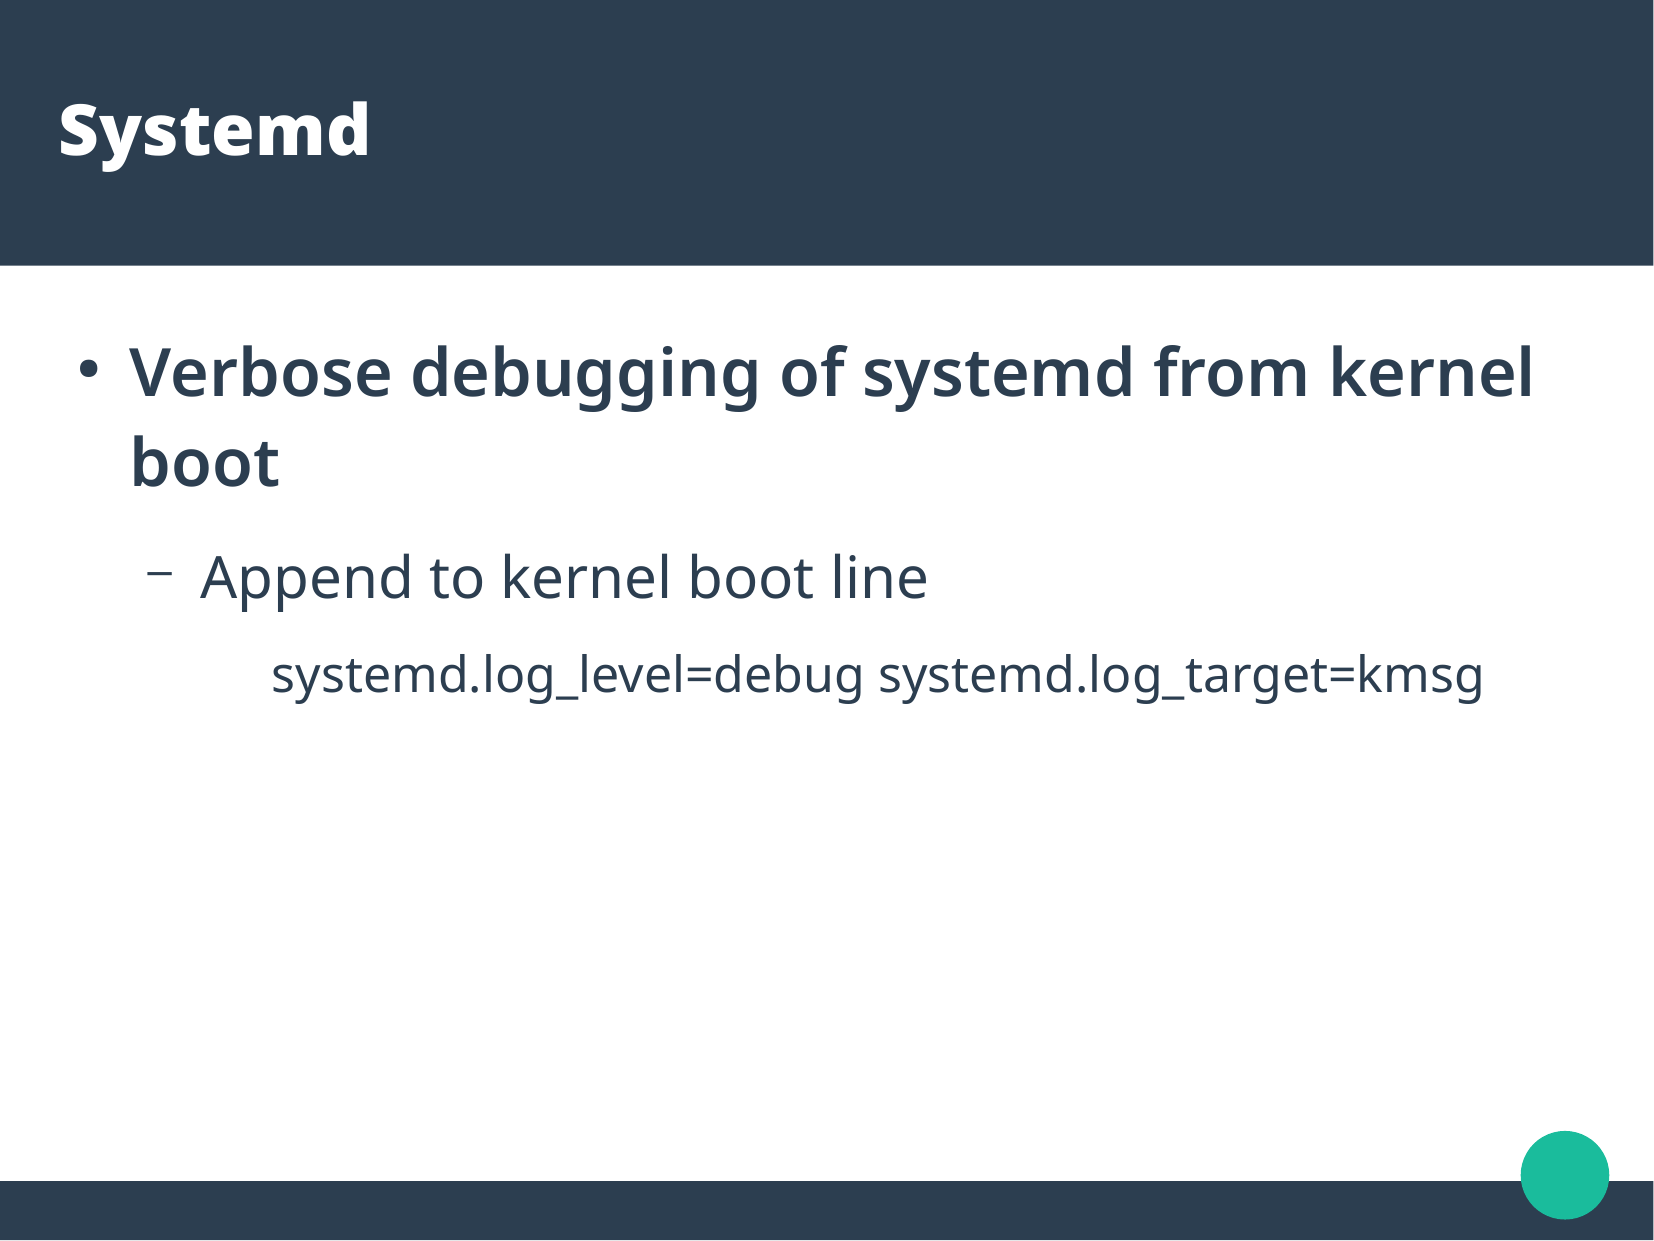

# Systemd
Verbose debugging of systemd from kernel boot
Append to kernel boot line
systemd.log_level=debug systemd.log_target=kmsg